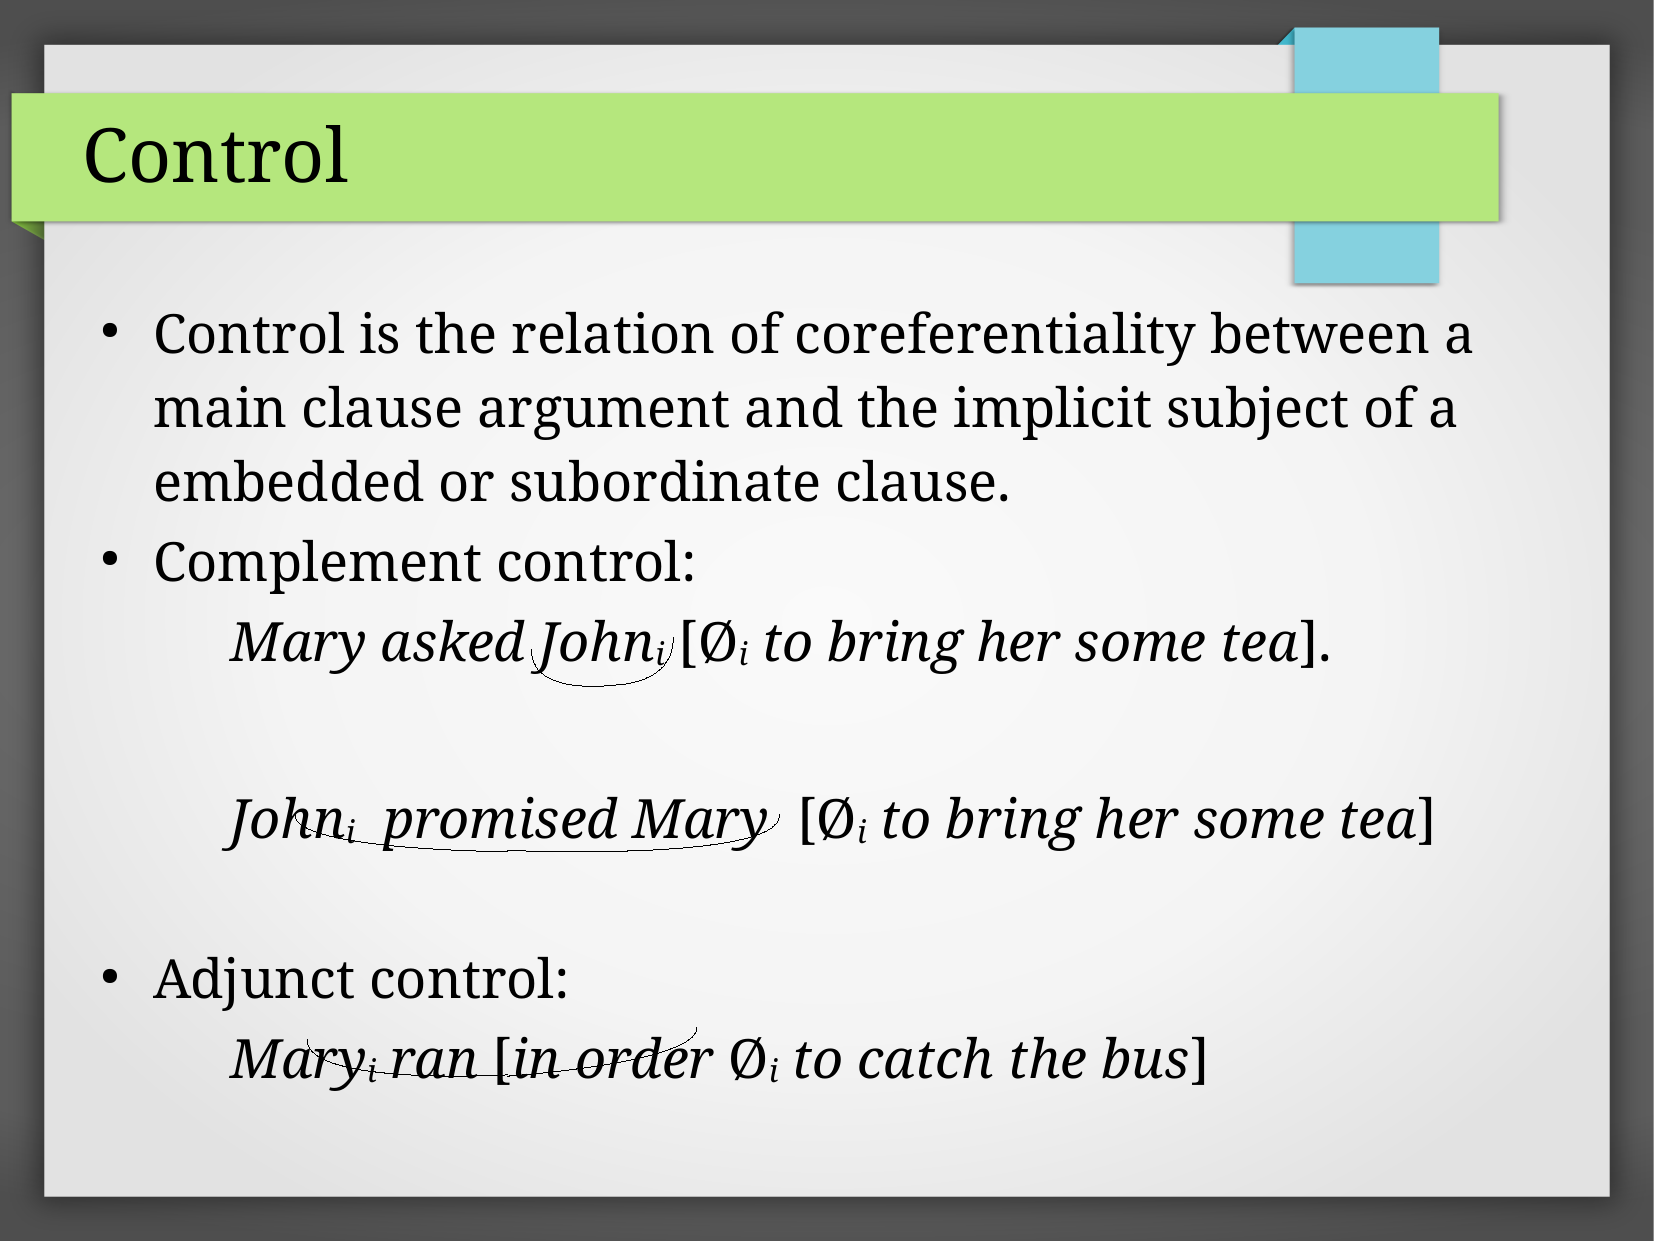

# Control
Control is the relation of coreferentiality between a main clause argument and the implicit subject of a embedded or subordinate clause.
Complement control:
 		Mary asked Johni [Øi to bring her some tea].
 		Johni promised Mary [Øi to bring her some tea]
Adjunct control:
 		Maryi ran [in order Øi to catch the bus]